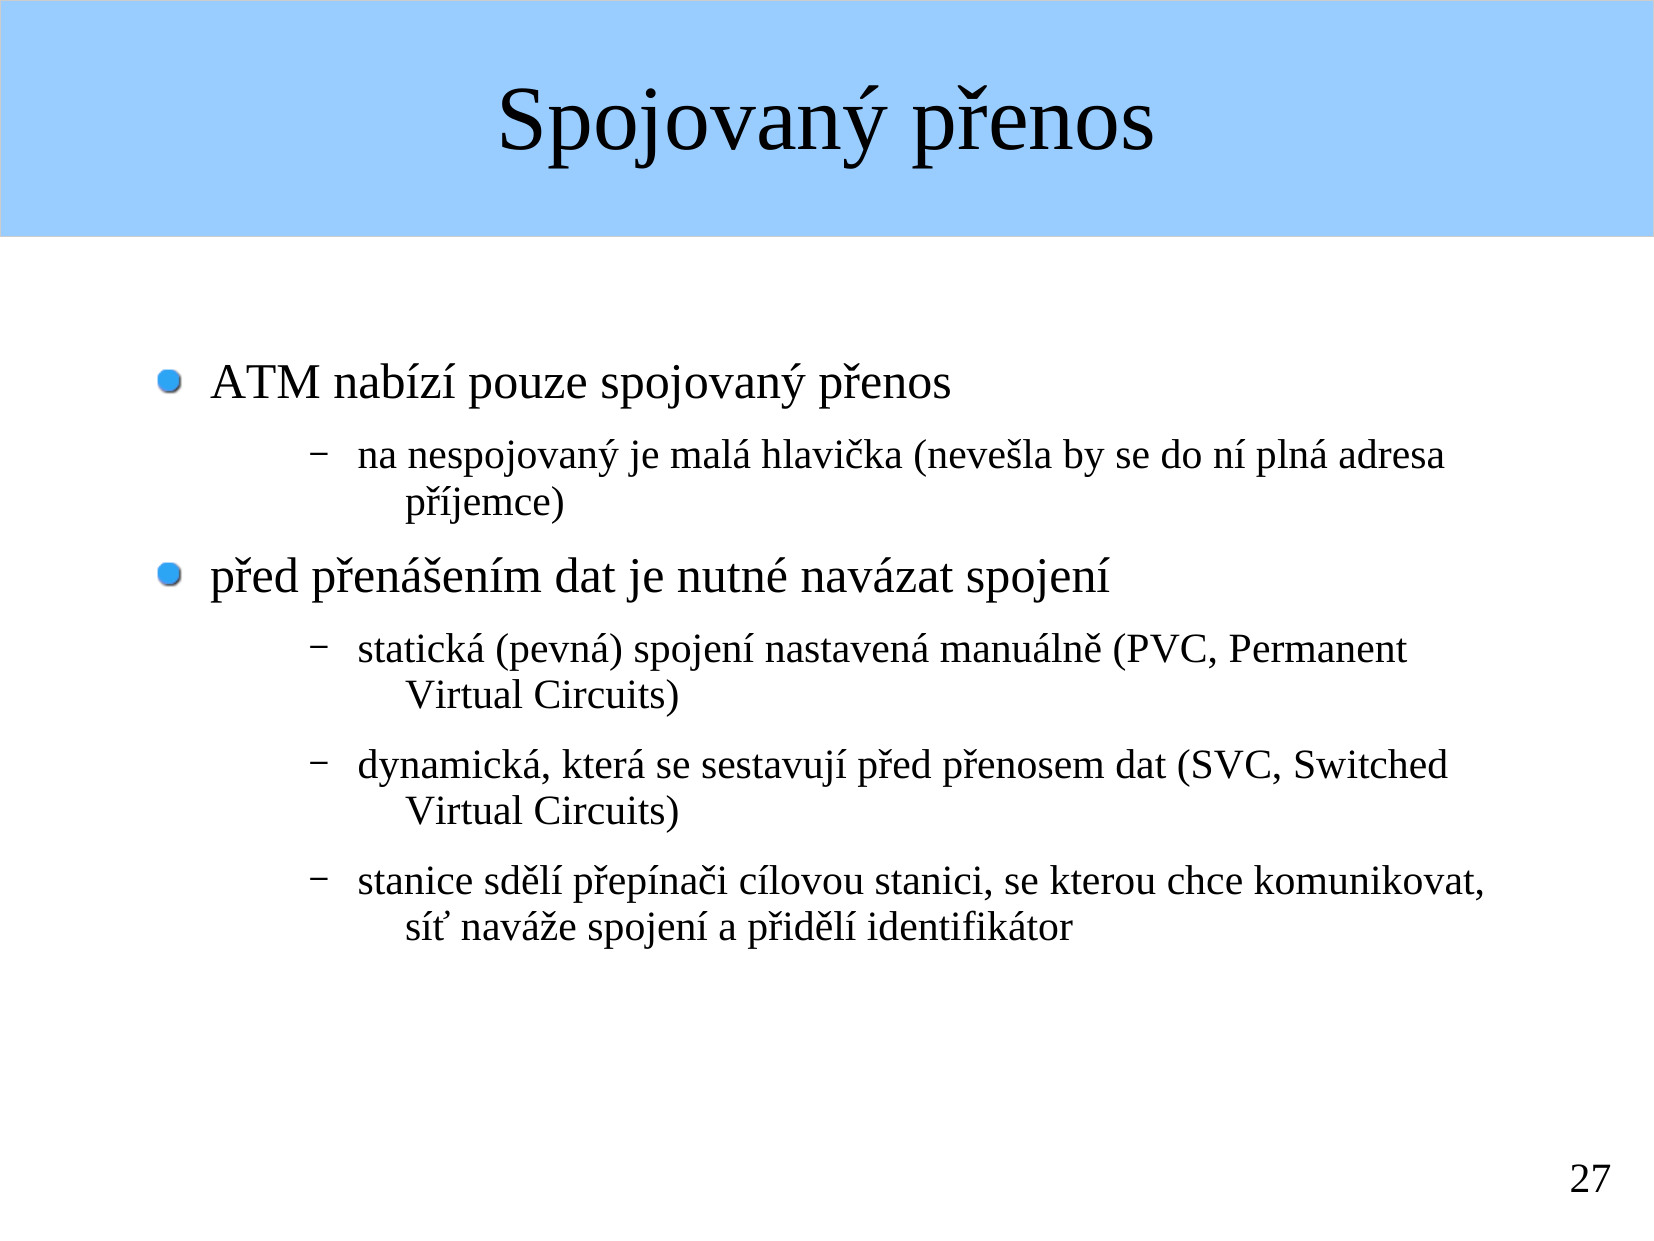

# Spojovaný přenos
ATM nabízí pouze spojovaný přenos
na nespojovaný je malá hlavička (nevešla by se do ní plná adresa příjemce)
před přenášením dat je nutné navázat spojení
statická (pevná) spojení nastavená manuálně (PVC, Permanent Virtual Circuits)
dynamická, která se sestavují před přenosem dat (SVC, Switched Virtual Circuits)
stanice sdělí přepínači cílovou stanici, se kterou chce komunikovat, síť naváže spojení a přidělí identifikátor